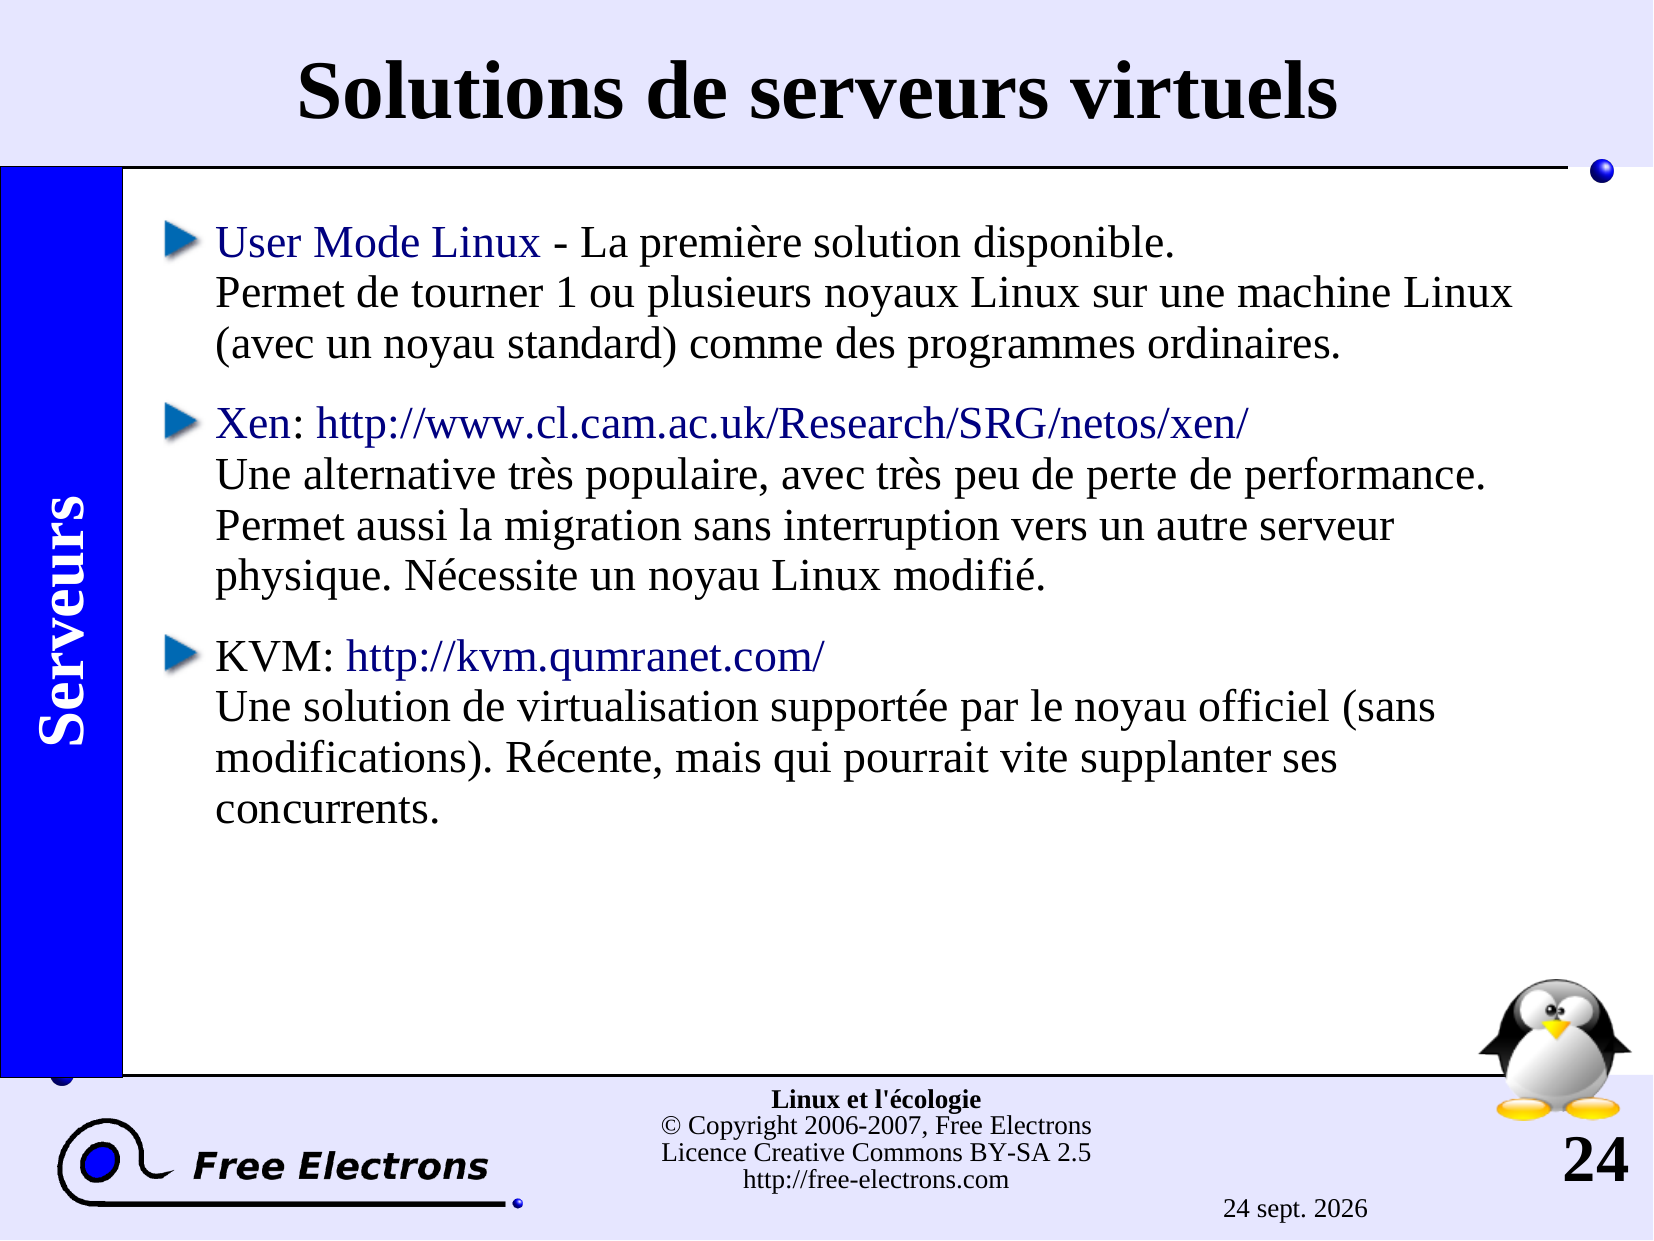

# Solutions de serveurs virtuels
User Mode Linux - La première solution disponible.
Permet de tourner 1 ou plusieurs noyaux Linux sur une machine Linux (avec un noyau standard) comme des programmes ordinaires.
Xen: http://www.cl.cam.ac.uk/Research/SRG/netos/xen/
Une alternative très populaire, avec très peu de perte de performance. Permet aussi la migration sans interruption vers un autre serveur physique. Nécessite un noyau Linux modifié.
KVM: http://kvm.qumranet.com/
Une solution de virtualisation supportée par le noyau officiel (sans modifications). Récente, mais qui pourrait vite supplanter ses concurrents.
Serveurs